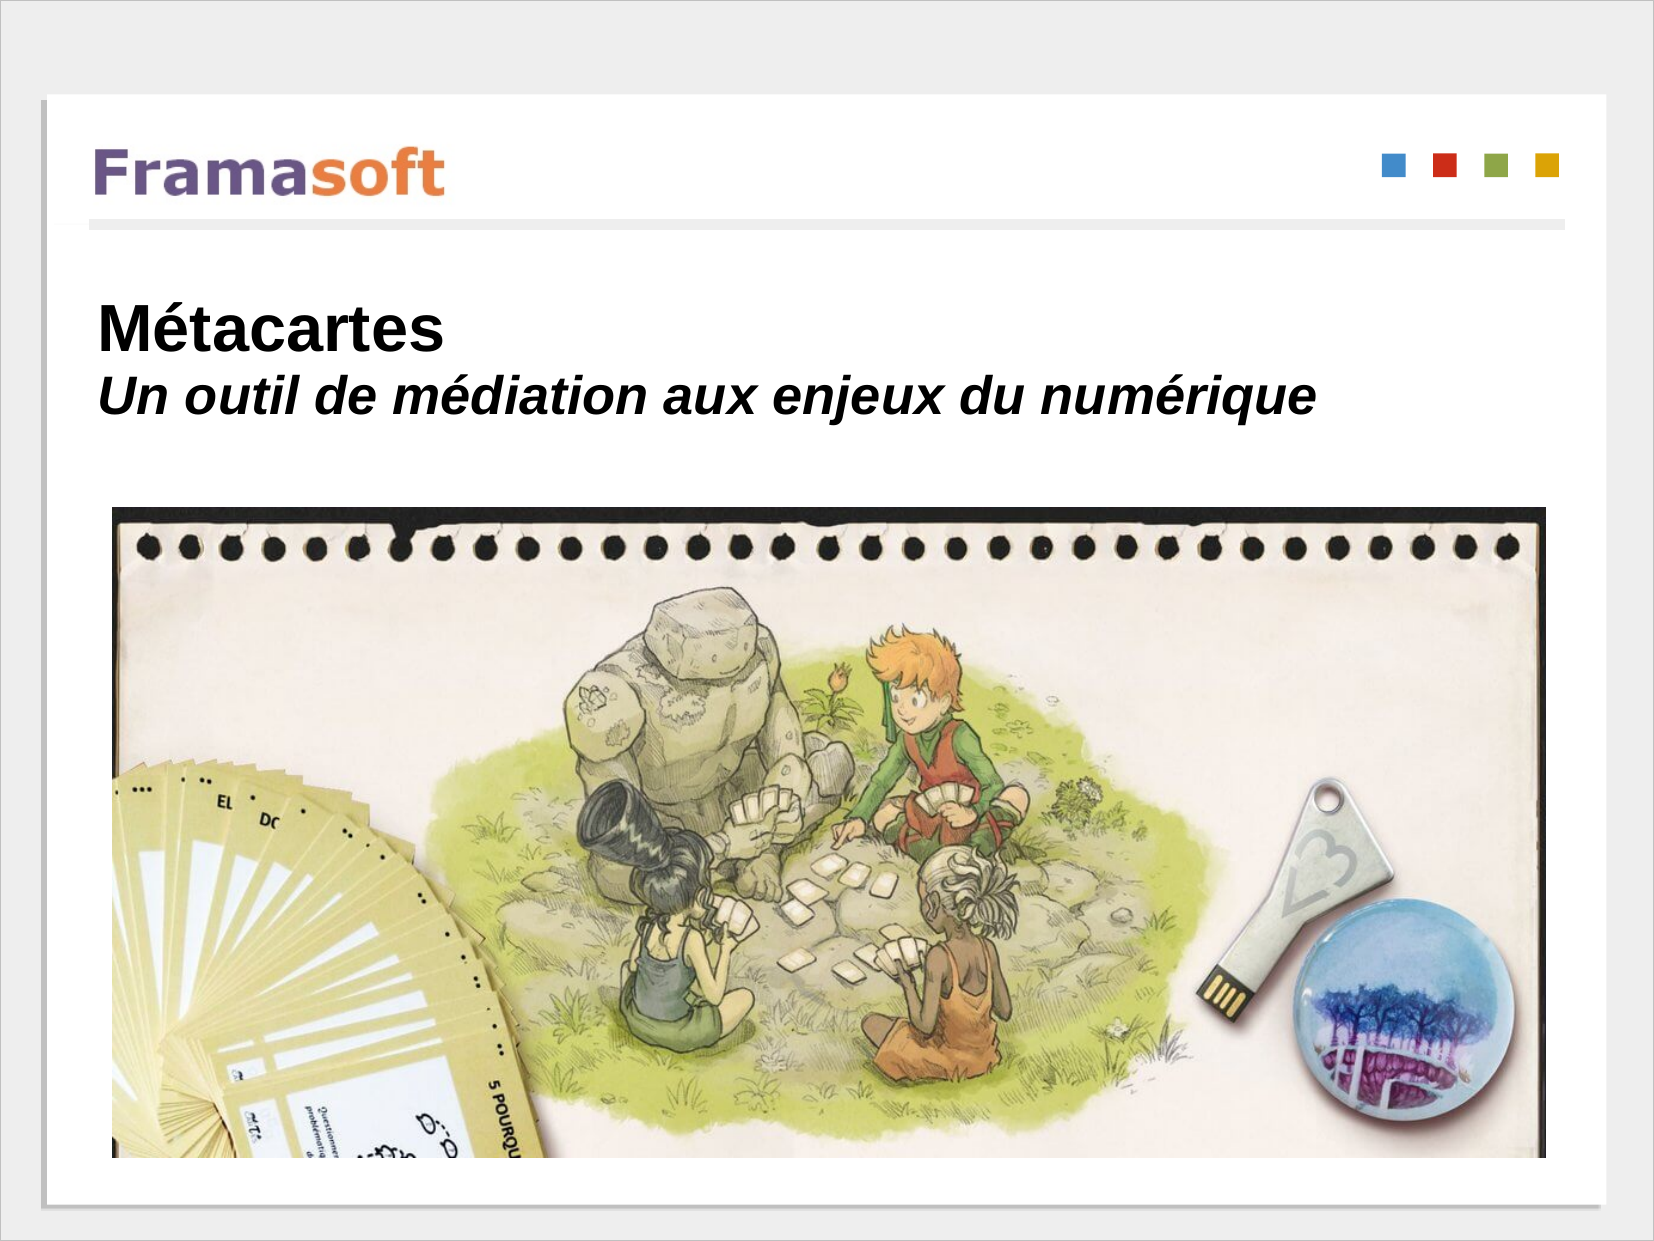

Métacartes
Un outil de médiation aux enjeux du numérique